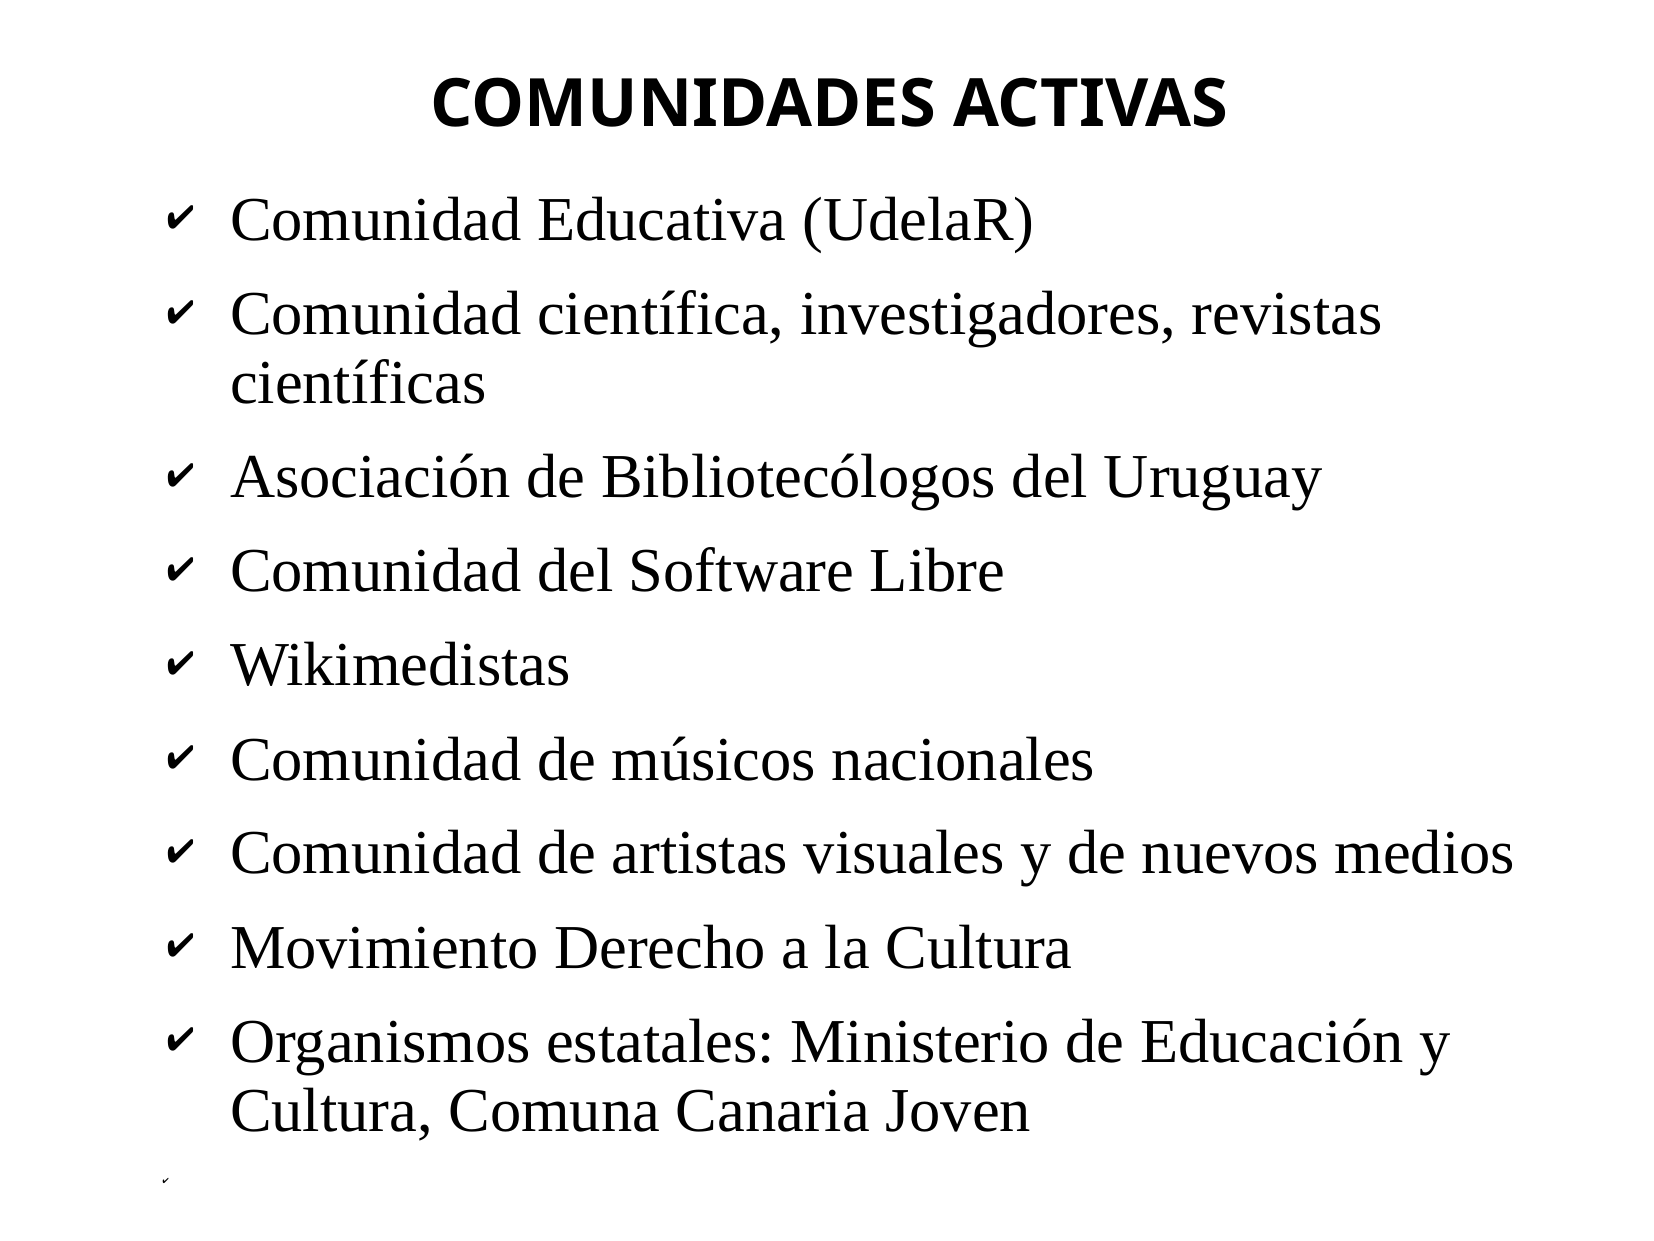

COMUNIDADES ACTIVAS
Comunidad Educativa (UdelaR)
Comunidad científica, investigadores, revistas científicas
Asociación de Bibliotecólogos del Uruguay
Comunidad del Software Libre
Wikimedistas
Comunidad de músicos nacionales
Comunidad de artistas visuales y de nuevos medios
Movimiento Derecho a la Cultura
Organismos estatales: Ministerio de Educación y Cultura, Comuna Canaria Joven